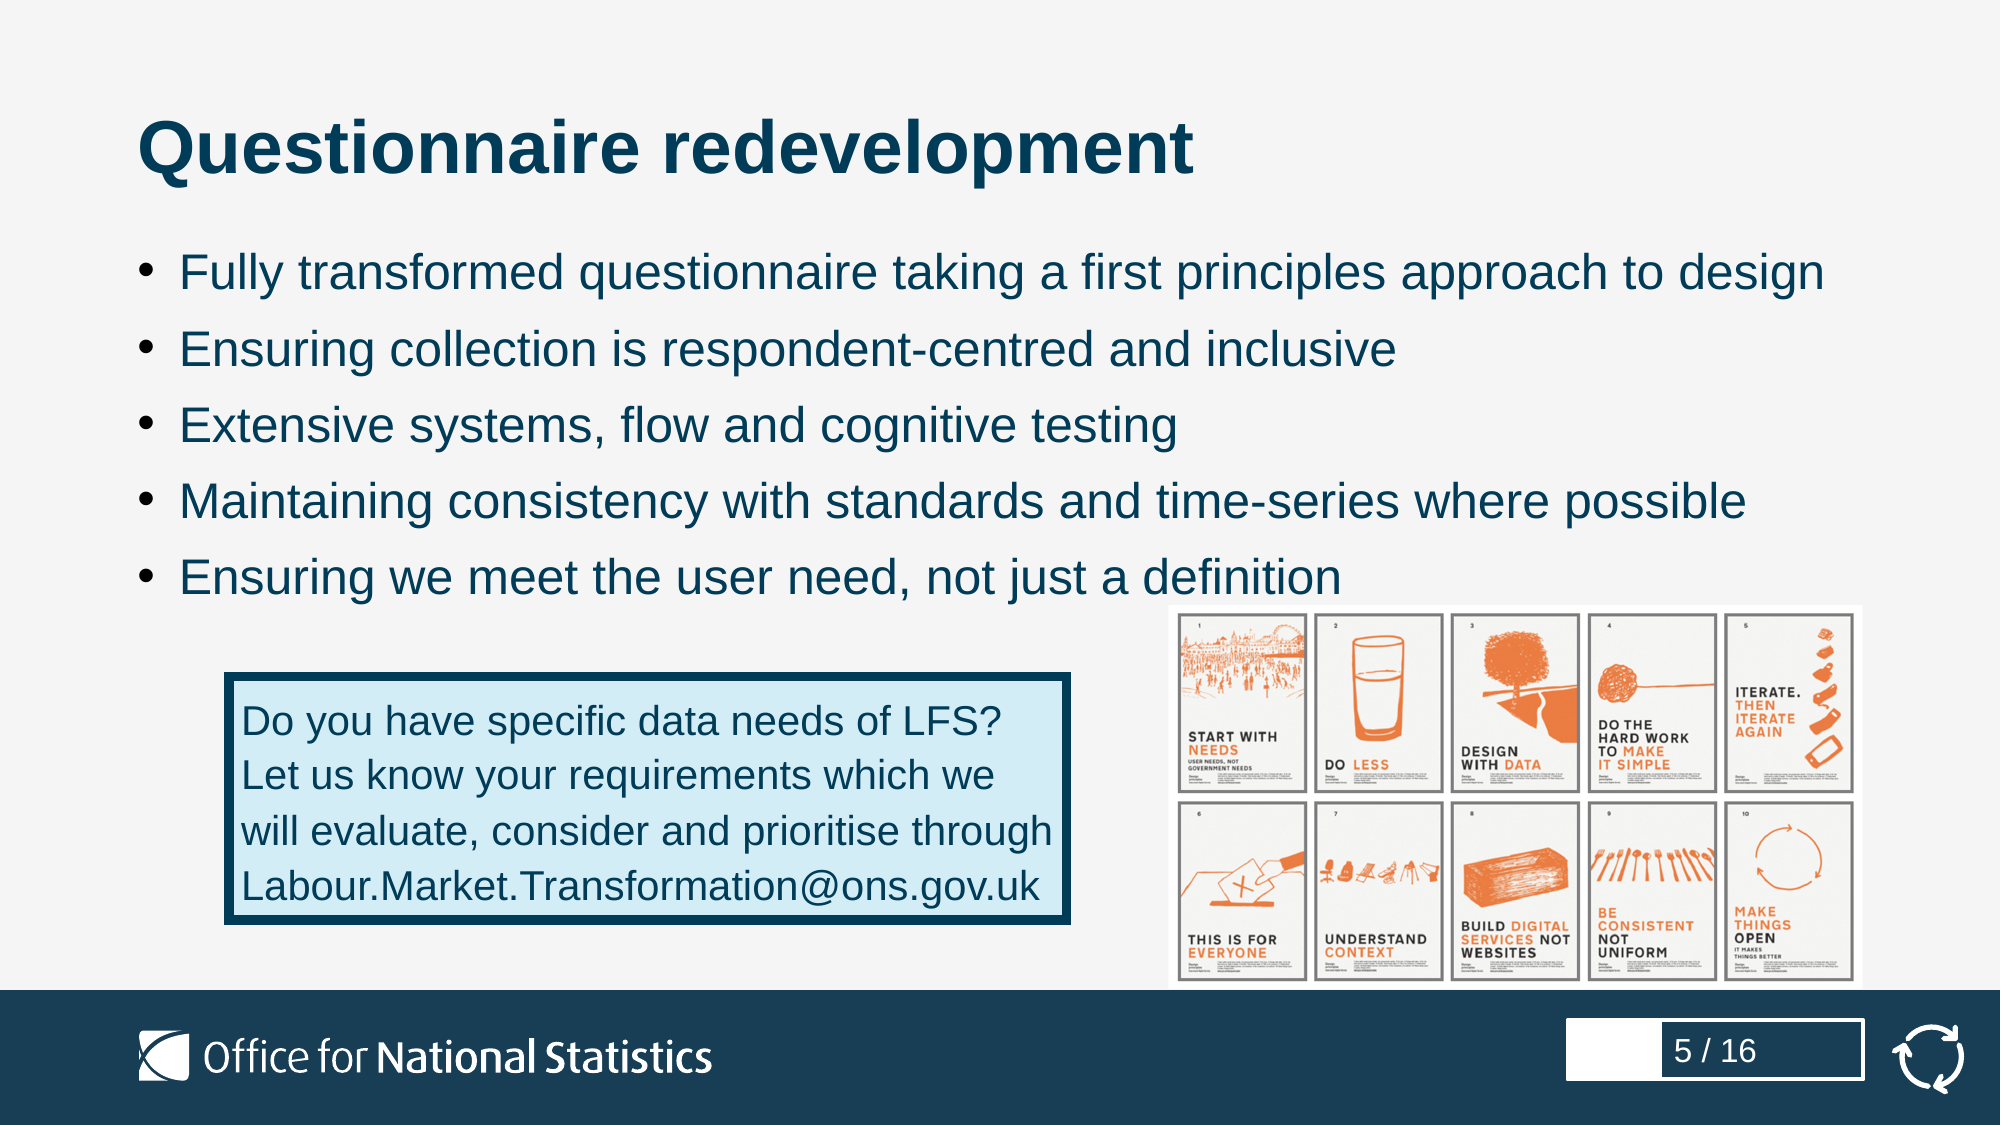

# Questionnaire redevelopment
Fully transformed questionnaire taking a first principles approach to design
Ensuring collection is respondent-centred and inclusive
Extensive systems, flow and cognitive testing
Maintaining consistency with standards and time-series where possible
Ensuring we meet the user need, not just a definition
Do you have specific data needs of LFS? Let us know your requirements which we will evaluate, consider and prioritise through Labour.Market.Transformation@ons.gov.uk
5 / 16